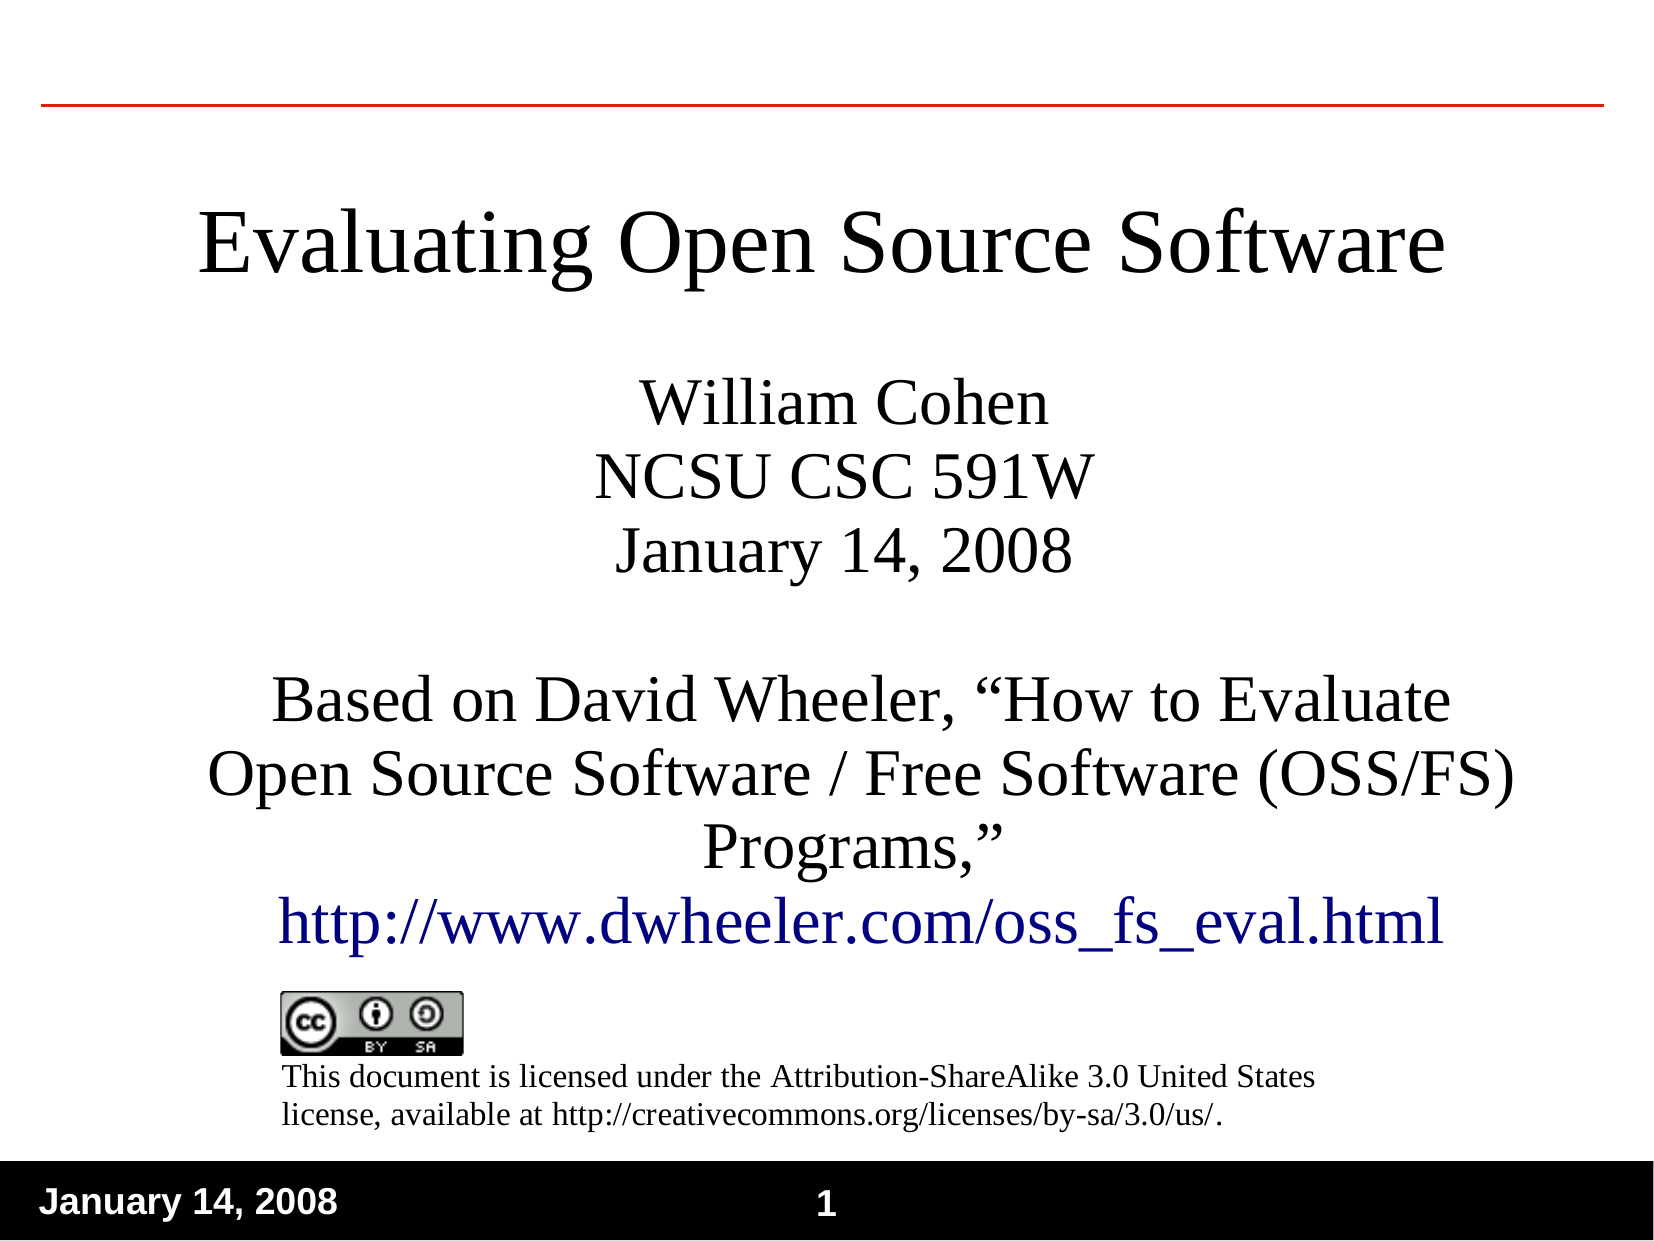

# Evaluating Open Source Software
William Cohen
NCSU CSC 591W
January 14, 2008
Based on David Wheeler, “How to Evaluate Open Source Software / Free Software (OSS/FS) Programs,” http://www.dwheeler.com/oss_fs_eval.html